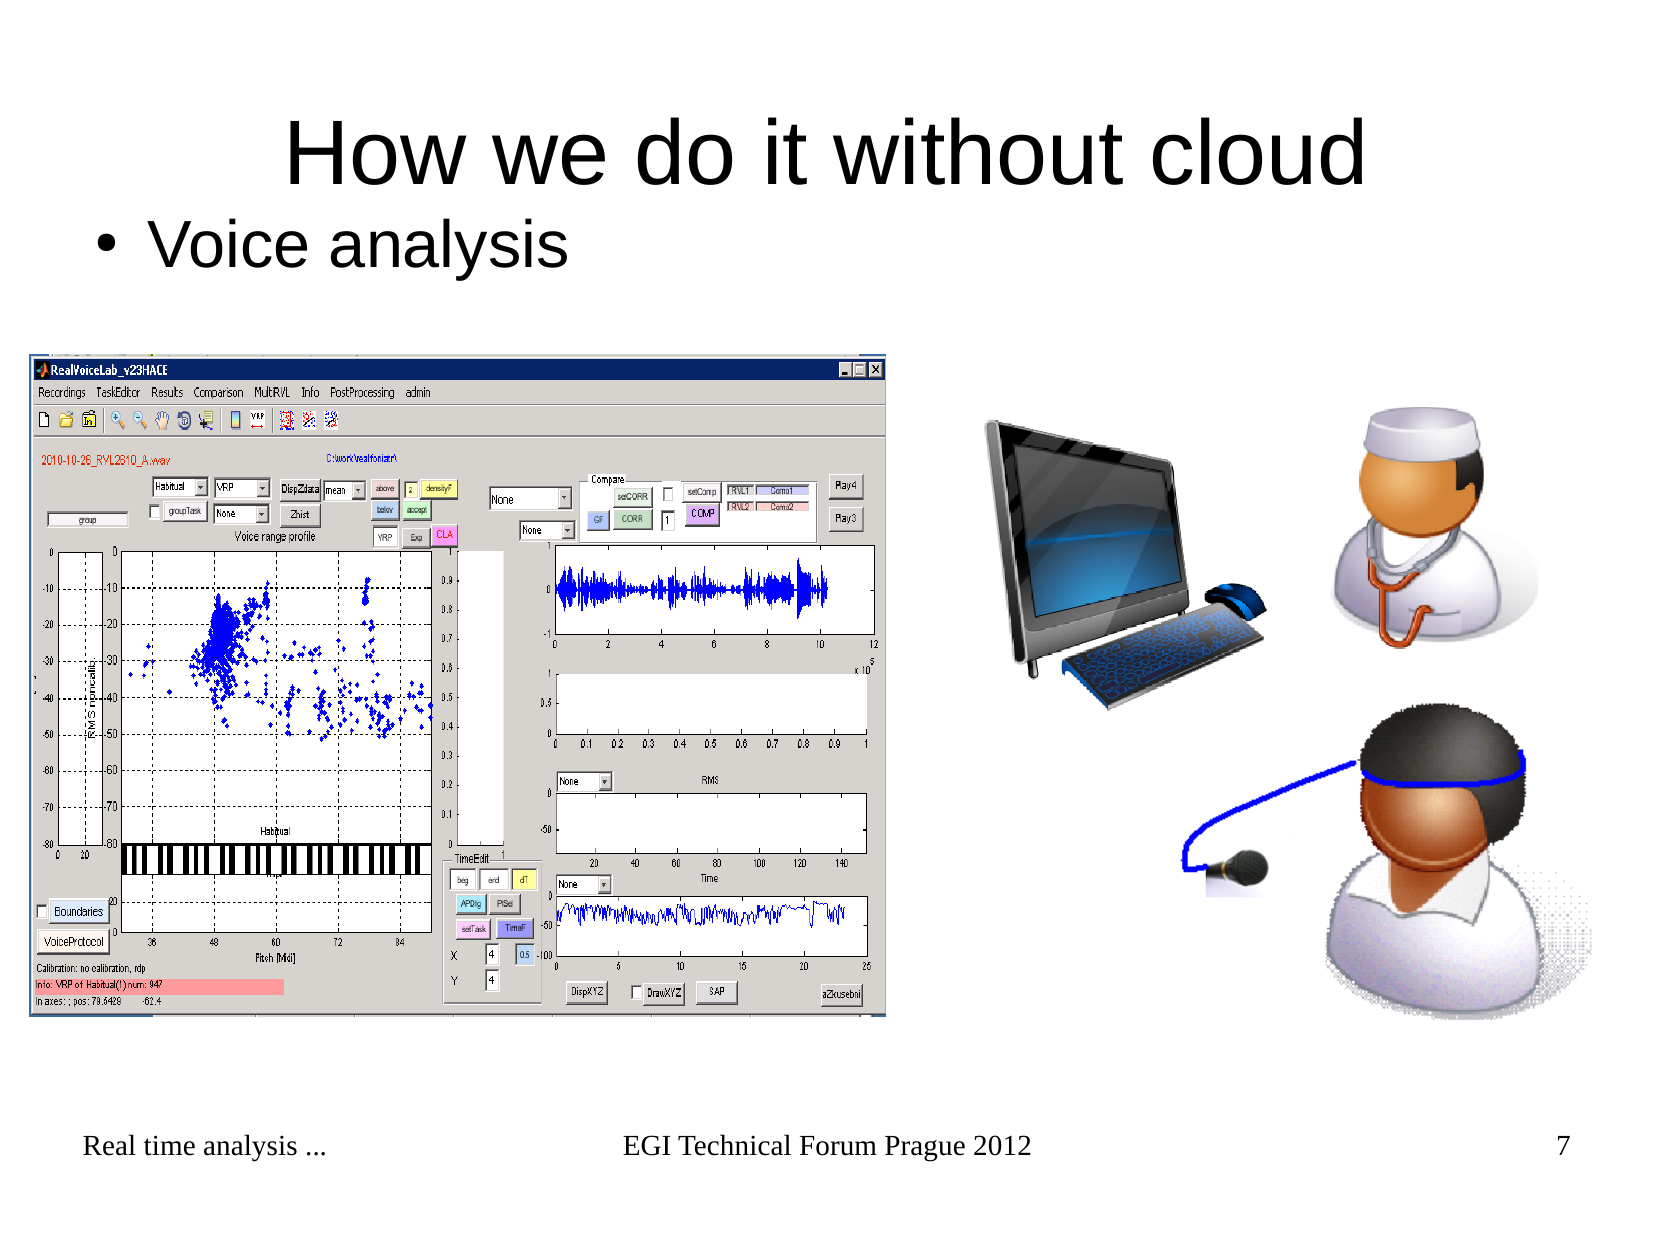

# How we do it without cloud
Voice analysis
Real time analysis ...
EGI Technical Forum Prague 2012
7